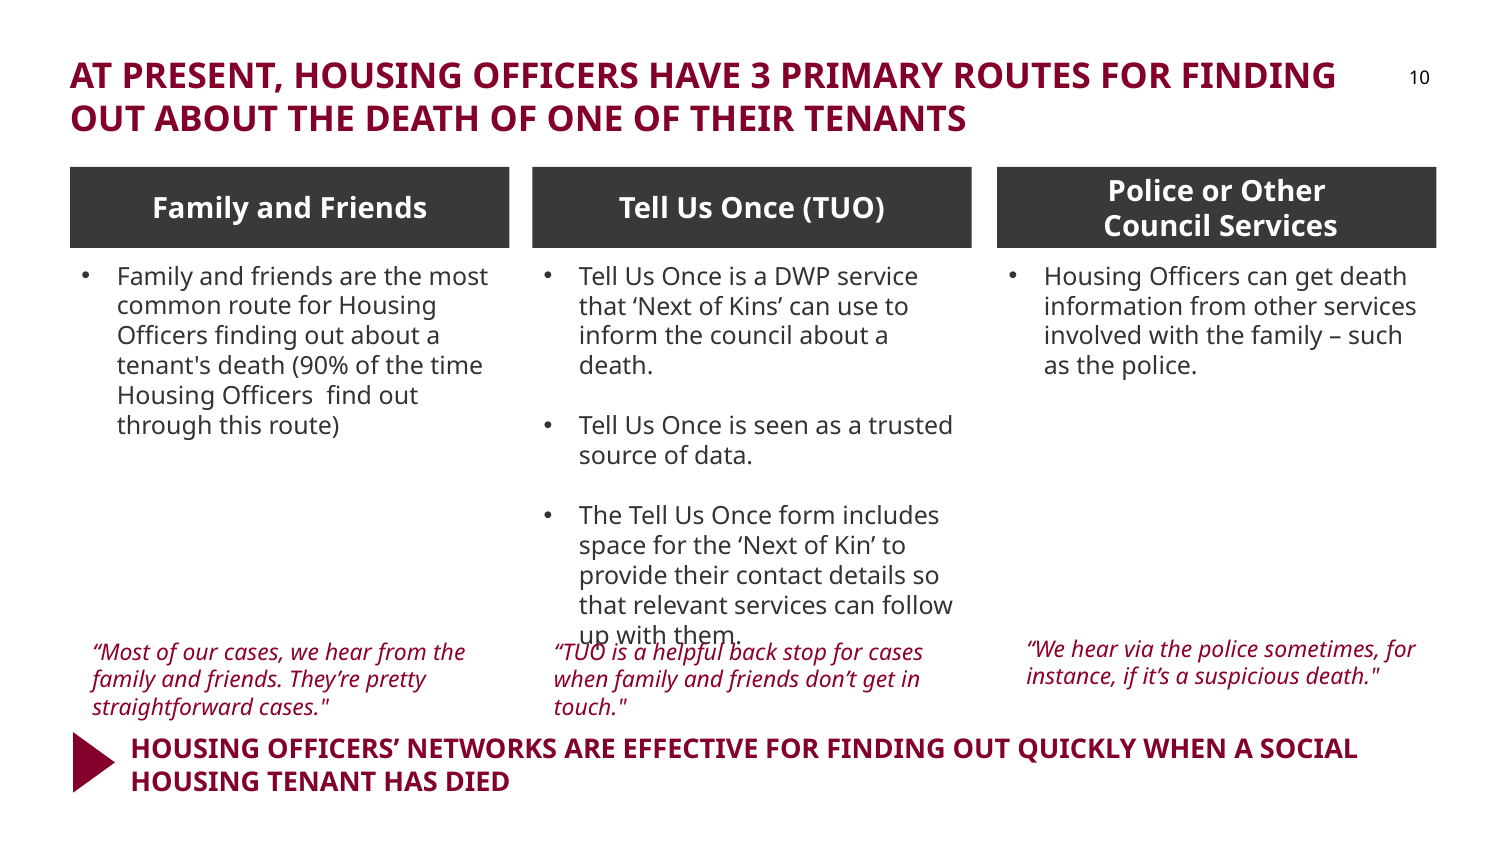

# AT PRESENT, HOUSING OFFICERS HAVE 3 PRIMARY ROUTES FOR FINDING OUT ABOUT THE DEATH OF ONE OF THEIR TENANTS
Family and Friends
Tell Us Once (TUO)
Police or Other
 Council Services
Family and friends are the most common route for Housing Officers finding out about a tenant's death (90% of the time Housing Officers find out through this route)
Tell Us Once is a DWP service that ‘Next of Kins’ can use to inform the council about a death.
Tell Us Once is seen as a trusted source of data.
The Tell Us Once form includes space for the ‘Next of Kin’ to provide their contact details so that relevant services can follow up with them.
Housing Officers can get death information from other services involved with the family – such as the police.
“We hear via the police sometimes, for instance, if it’s a suspicious death."
“Most of our cases, we hear from the family and friends. They’re pretty straightforward cases."
“TUO is a helpful back stop for cases when family and friends don’t get in touch."
HOUSING OFFICERS’ NETWORKS ARE EFFECTIVE FOR FINDING OUT QUICKLY WHEN A SOCIAL HOUSING TENANT HAS DIED